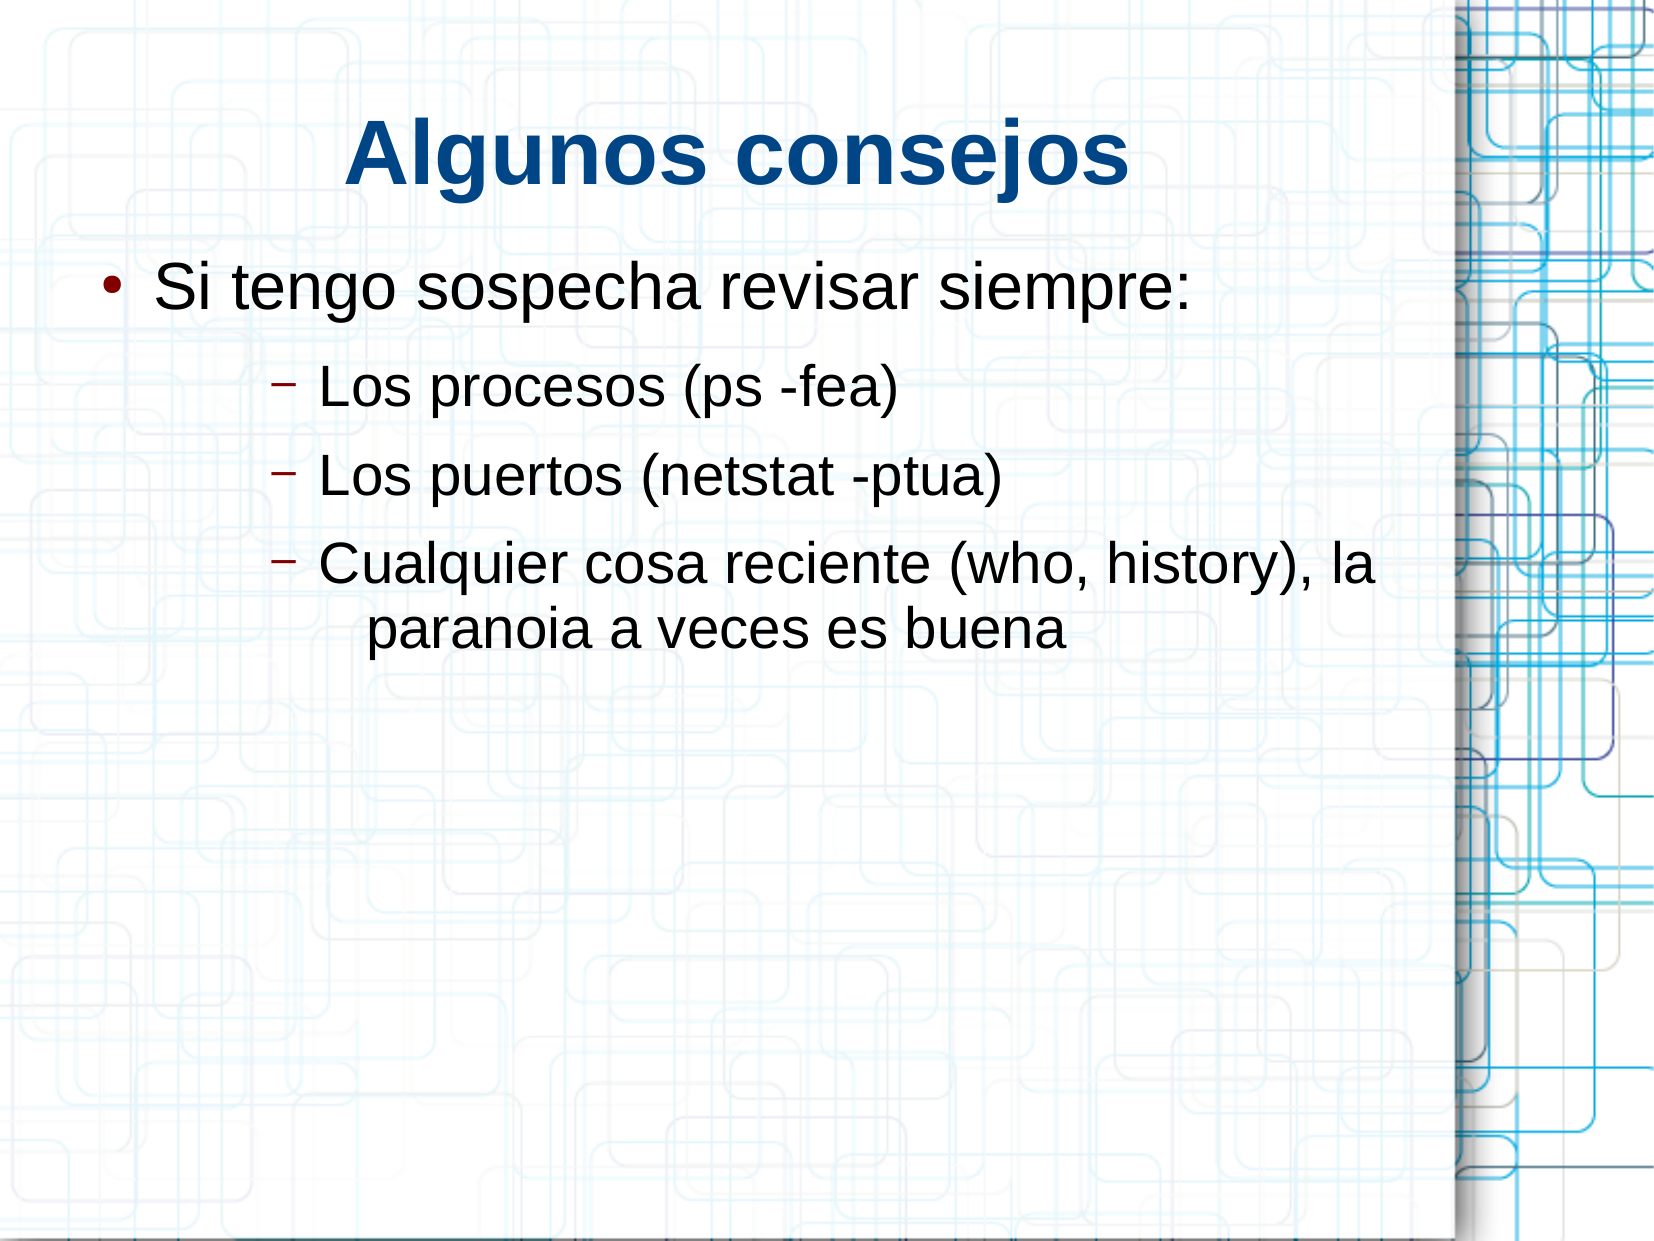

# Algunos consejos
Si tengo sospecha revisar siempre:
Los procesos (ps -fea)
Los puertos (netstat -ptua)
Cualquier cosa reciente (who, history), la paranoia a veces es buena